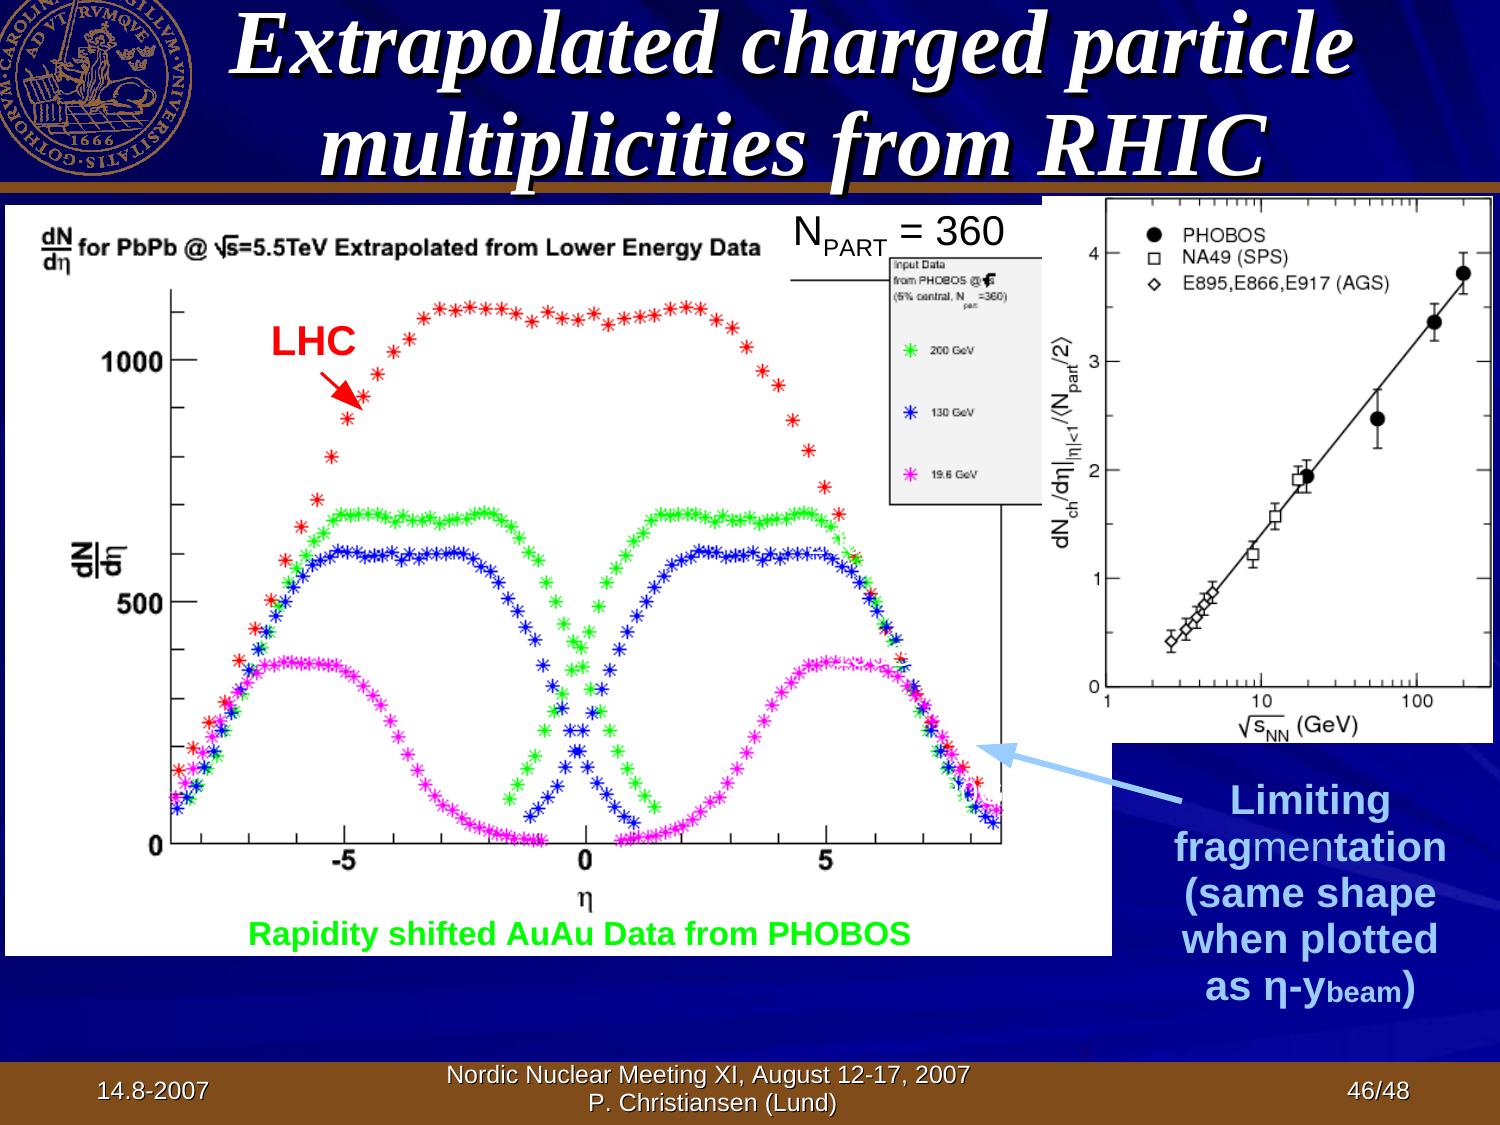

# Extrapolated charged particle multiplicities from RHIC
NPART = 360
LHC
200GeV
130GeV
20GeV
Limiting fragmentation
(same shape when plotted as η-ybeam)
Rapidity shifted AuAu Data from PHOBOS
46